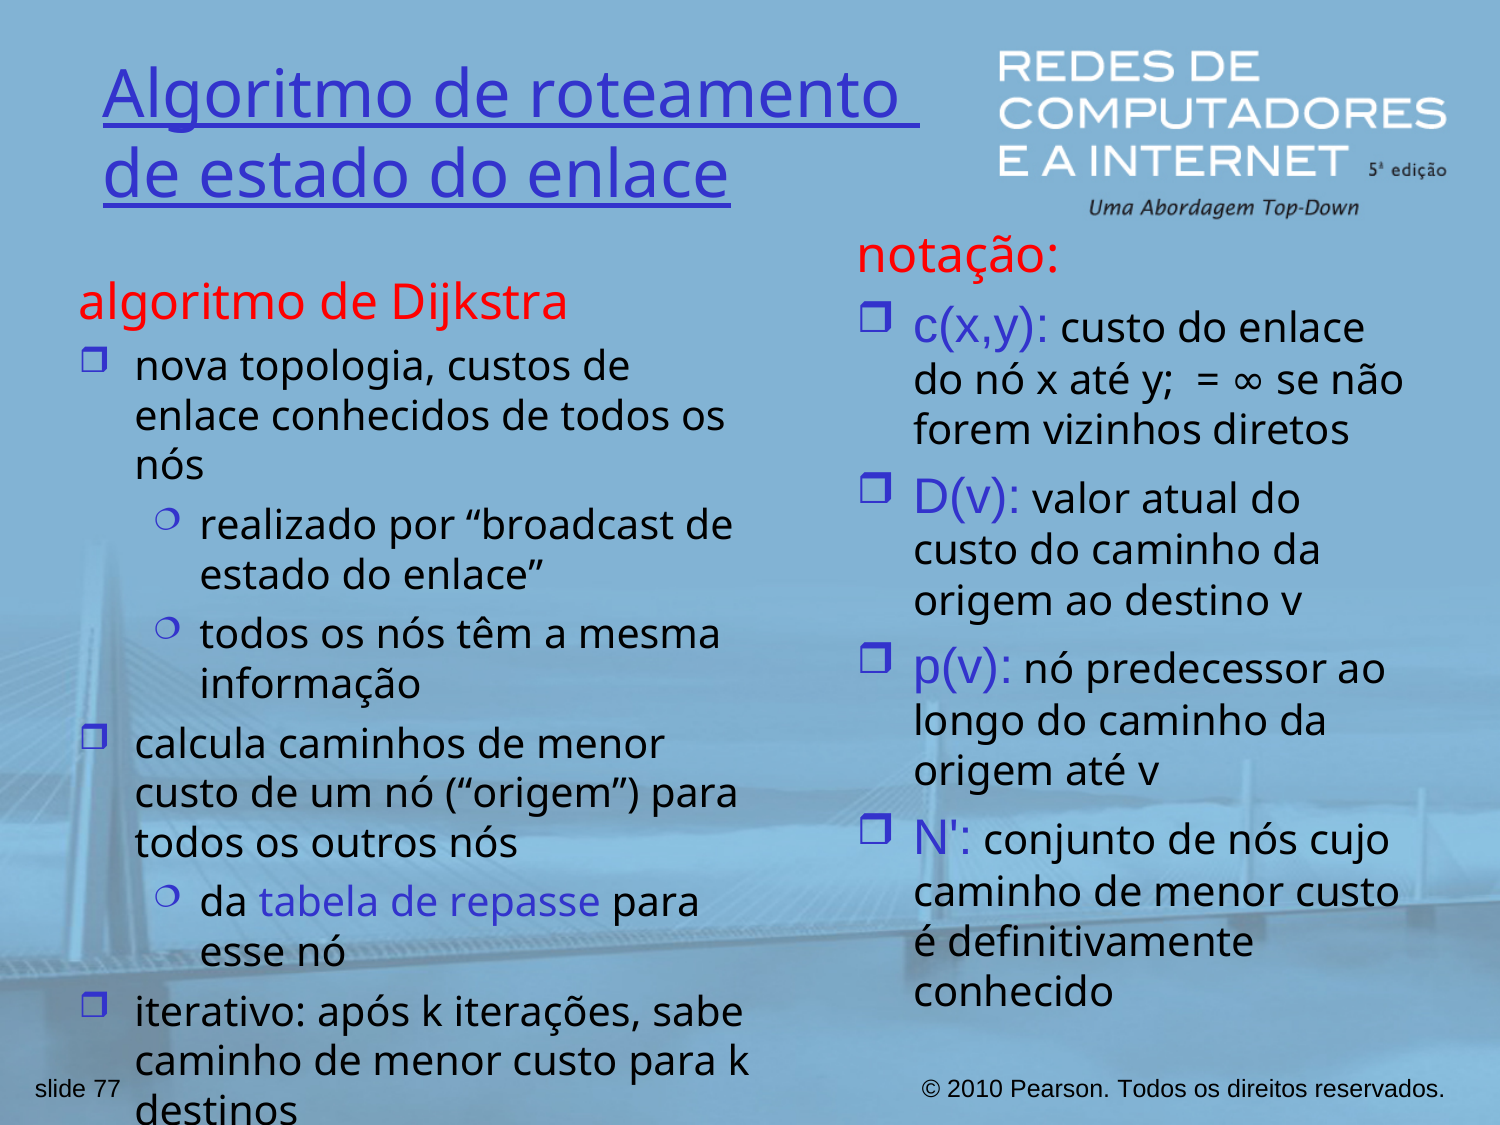

# Algoritmo de roteamento de estado do enlace
notação:
c(x,y): custo do enlace do nó x até y; = ∞ se não forem vizinhos diretos
D(v): valor atual do custo do caminho da origem ao destino v
p(v): nó predecessor ao longo do caminho da origem até v
N': conjunto de nós cujo caminho de menor custo é definitivamente conhecido
algoritmo de Dijkstra
nova topologia, custos de enlace conhecidos de todos os nós
realizado por “broadcast de estado do enlace”
todos os nós têm a mesma informação
calcula caminhos de menor custo de um nó (“origem”) para todos os outros nós
da tabela de repasse para esse nó
iterativo: após k iterações, sabe caminho de menor custo para k destinos